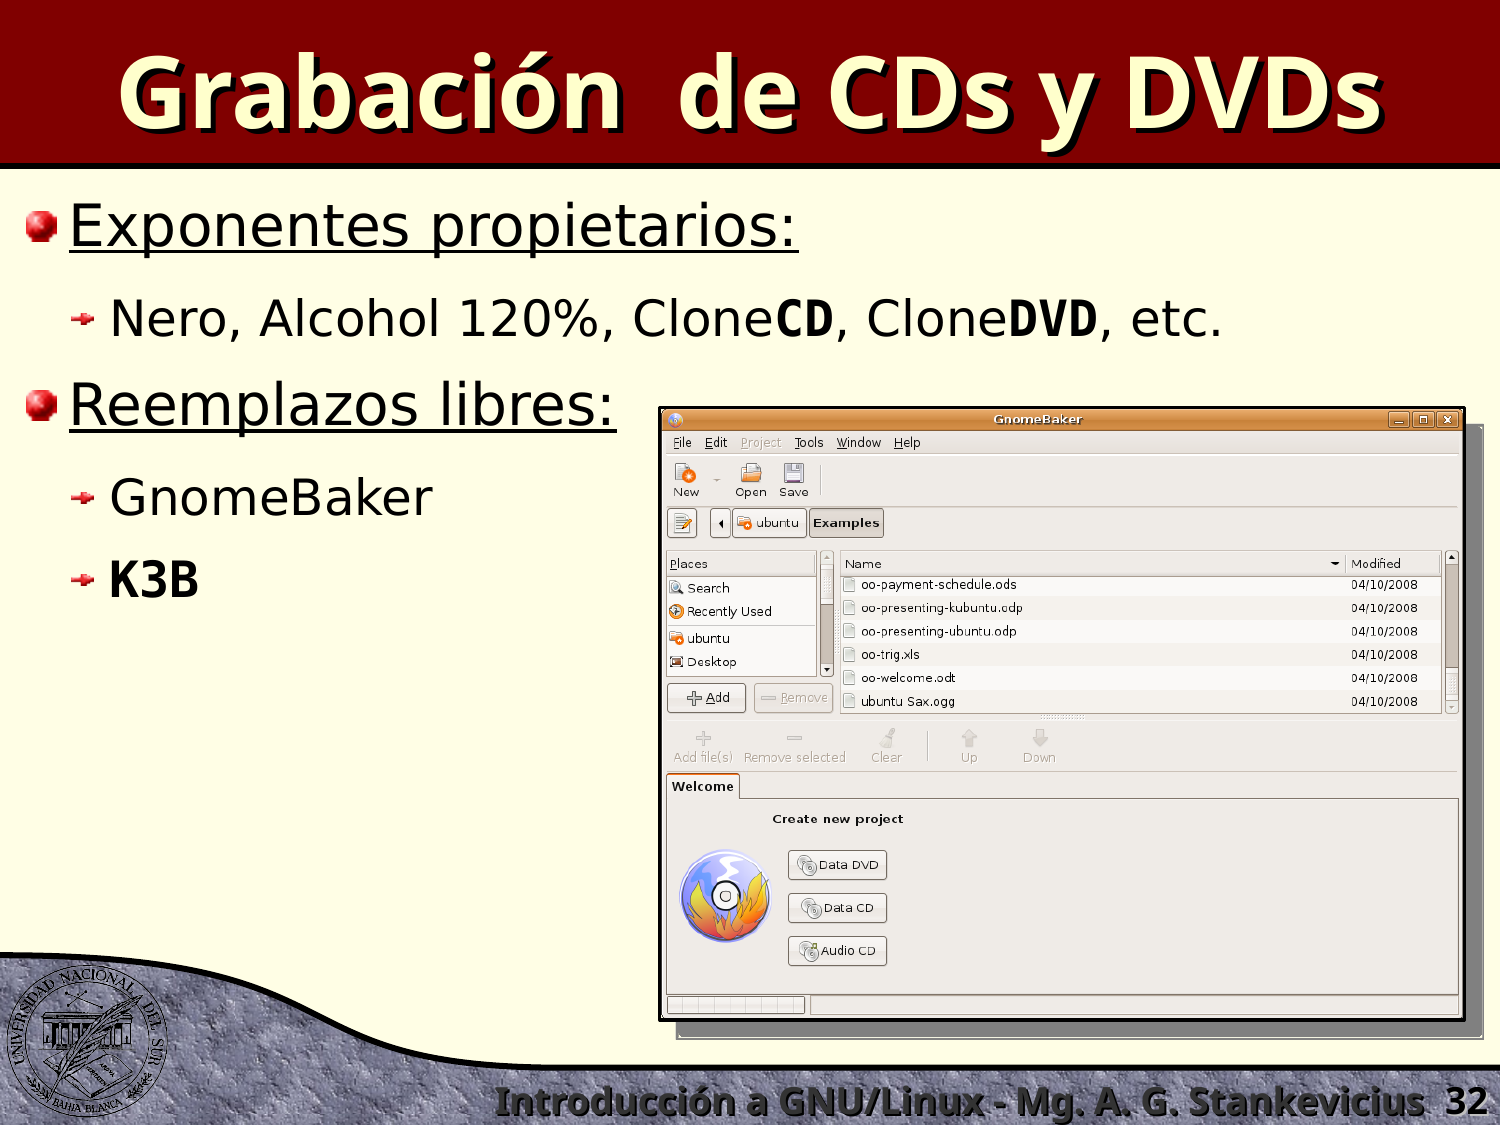

# Grabación de CDs y DVDs
Exponentes propietarios:
Nero, Alcohol 120%, CloneCD, CloneDVD, etc.
Reemplazos libres:
GnomeBaker
K3B
32